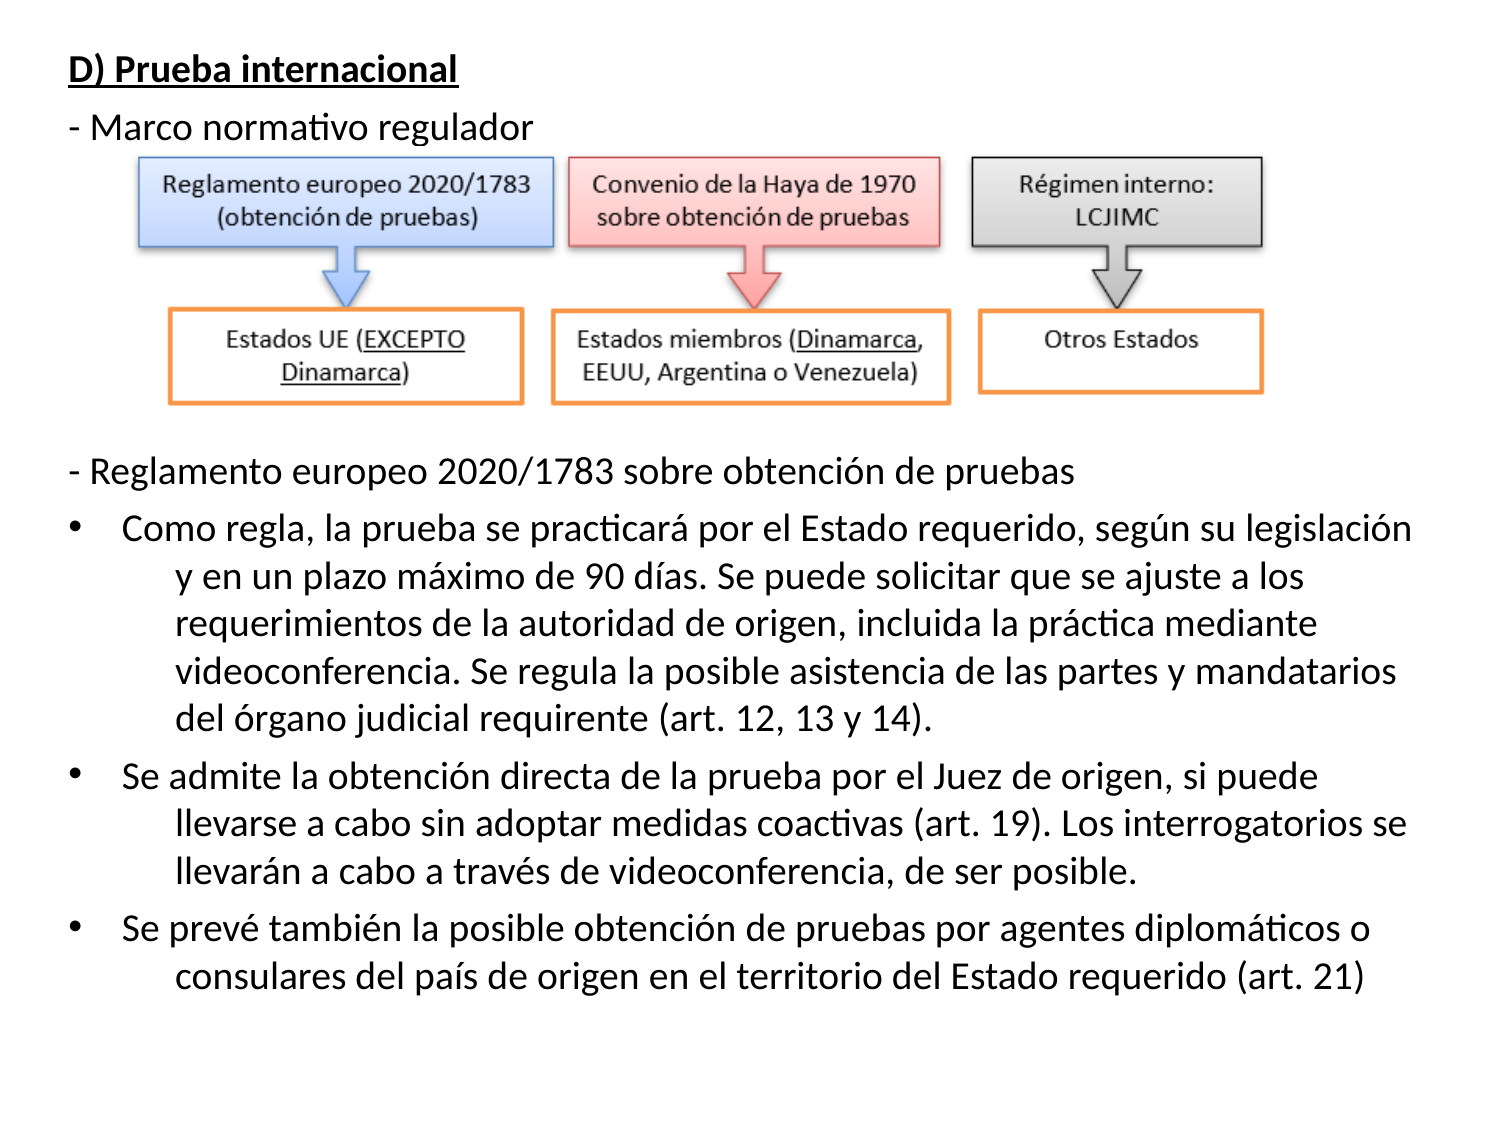

# D) Prueba internacional
- Marco normativo regulador
- Reglamento europeo 2020/1783 sobre obtención de pruebas
Como regla, la prueba se practicará por el Estado requerido, según su legislación y en un plazo máximo de 90 días. Se puede solicitar que se ajuste a los requerimientos de la autoridad de origen, incluida la práctica mediante videoconferencia. Se regula la posible asistencia de las partes y mandatarios del órgano judicial requirente (art. 12, 13 y 14).
Se admite la obtención directa de la prueba por el Juez de origen, si puede llevarse a cabo sin adoptar medidas coactivas (art. 19). Los interrogatorios se llevarán a cabo a través de videoconferencia, de ser posible.
Se prevé también la posible obtención de pruebas por agentes diplomáticos o consulares del país de origen en el territorio del Estado requerido (art. 21)